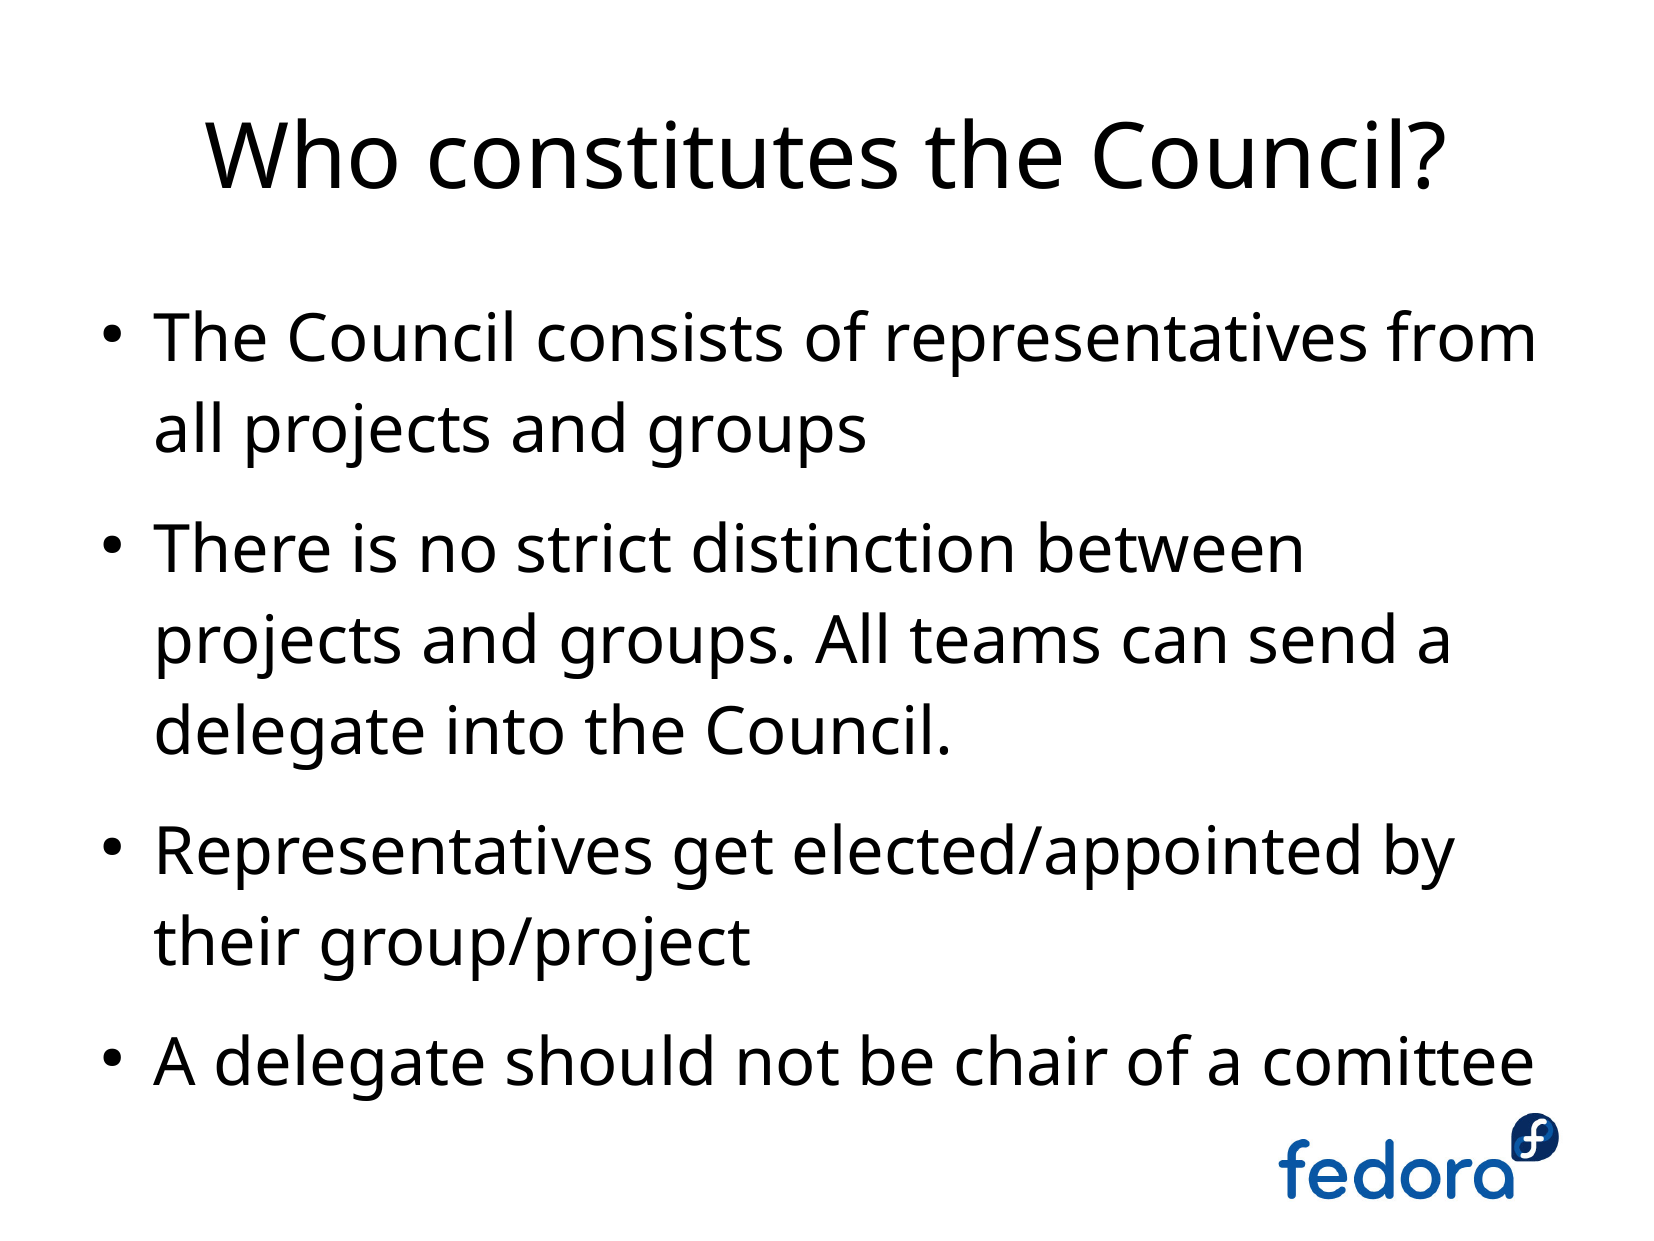

# Who constitutes the Council?
The Council consists of representatives from all projects and groups
There is no strict distinction between projects and groups. All teams can send a delegate into the Council.
Representatives get elected/appointed by their group/project
A delegate should not be chair of a comittee